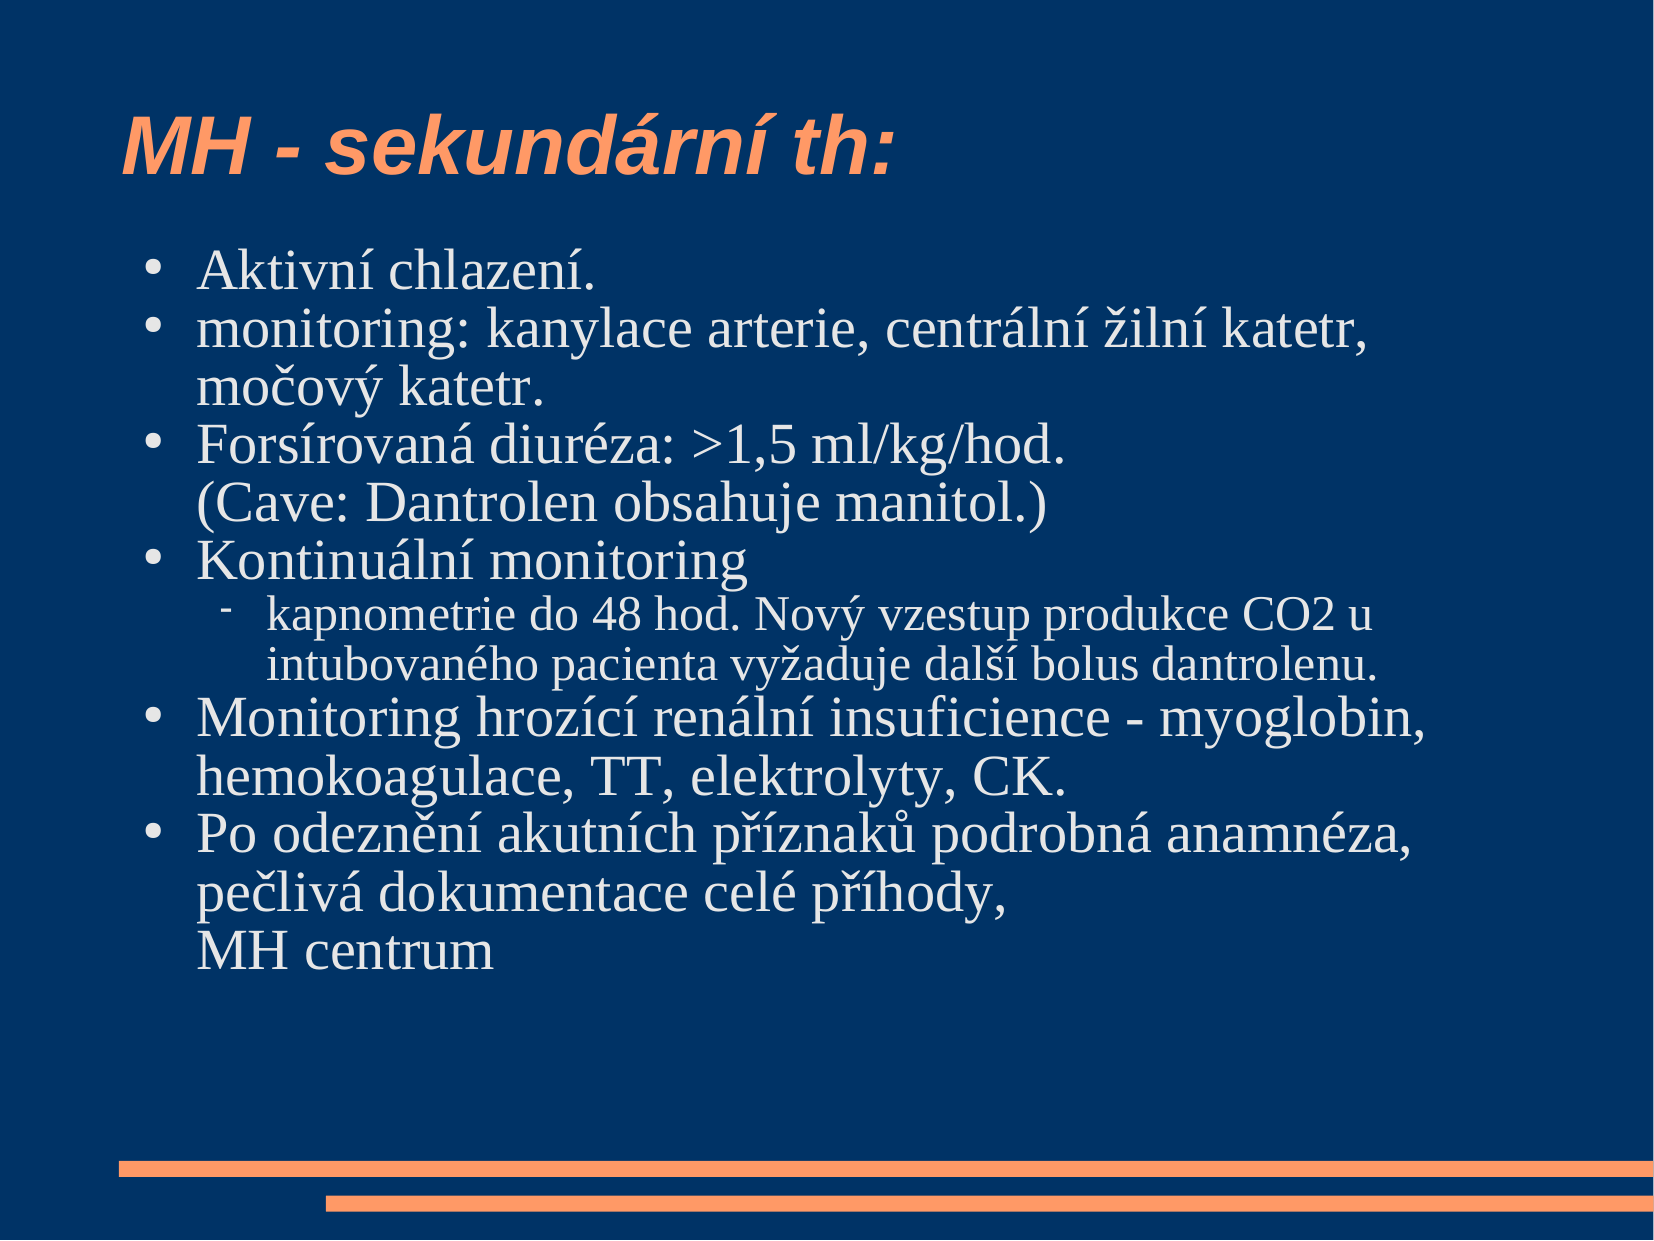

# MH - sekundární th:
Aktivní chlazení.
monitoring: kanylace arterie, centrální žilní katetr, močový katetr.
Forsírovaná diuréza: >1,5 ml/kg/hod.
(Cave: Dantrolen obsahuje manitol.)
Kontinuální monitoring
kapnometrie do 48 hod. Nový vzestup produkce CO2 u intubovaného pacienta vyžaduje další bolus dantrolenu.
Monitoring hrozící renální insuficience - myoglobin, hemokoagulace, TT, elektrolyty, CK.
Po odeznění akutních příznaků podrobná anamnéza, pečlivá dokumentace celé příhody,
MH centrum